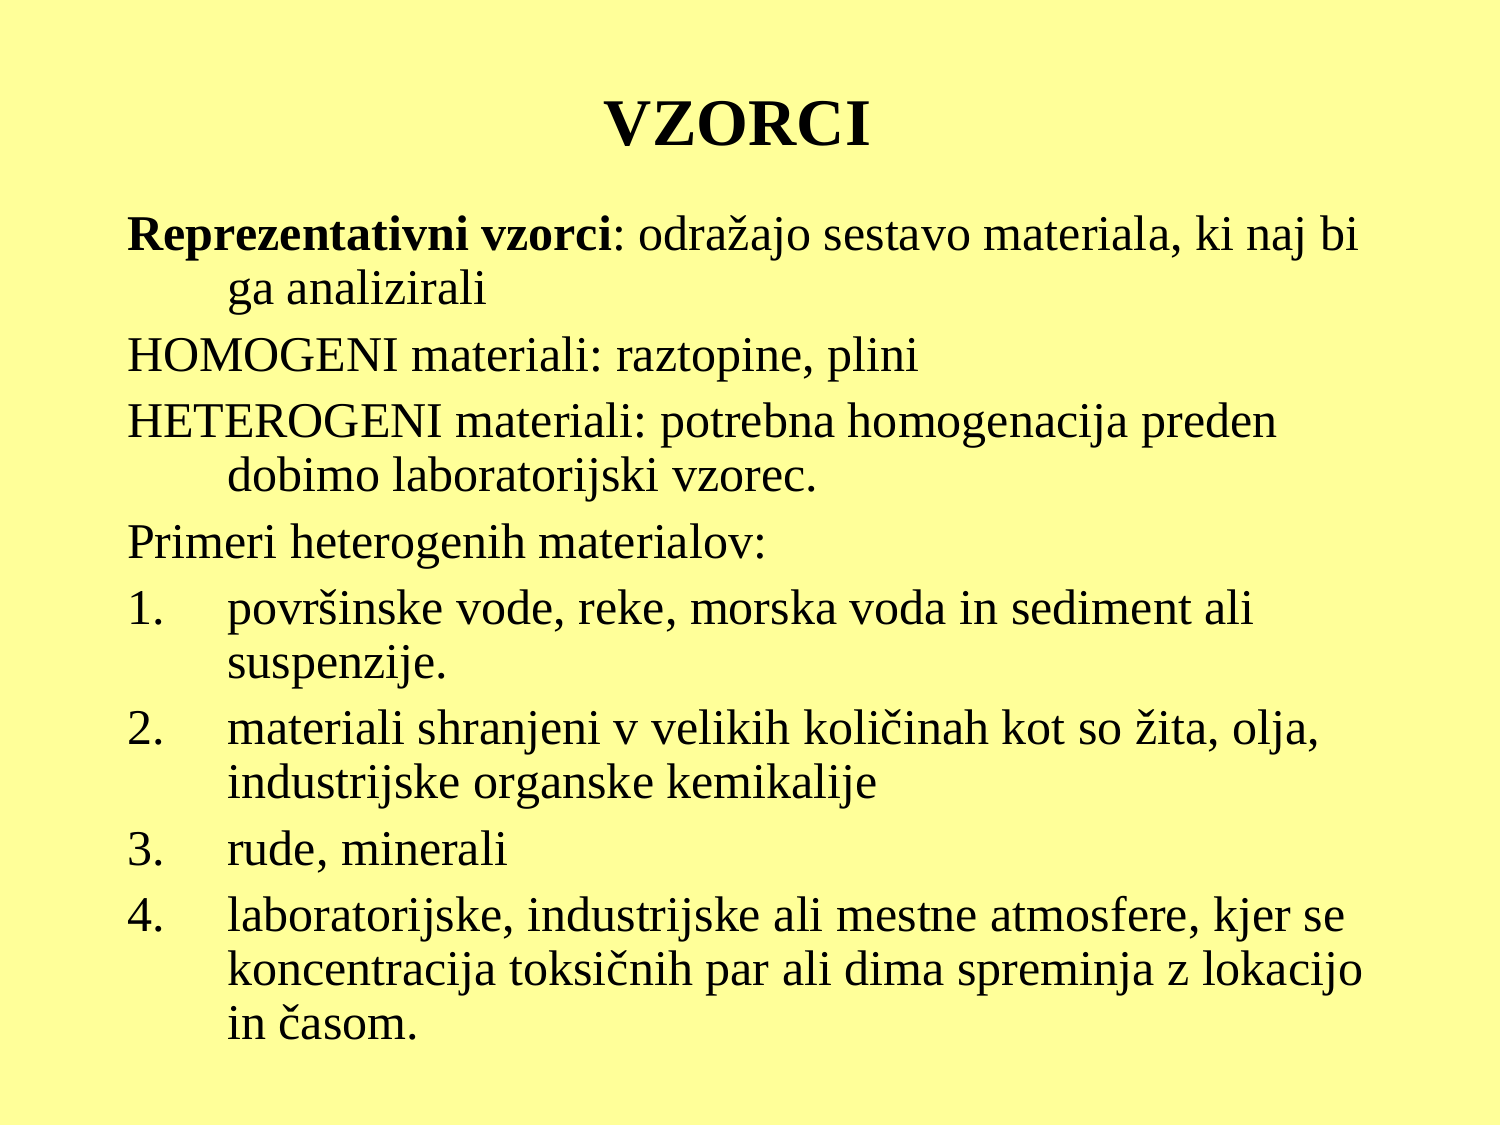

# VZORCI
Reprezentativni vzorci: odražajo sestavo materiala, ki naj bi ga analizirali
HOMOGENI materiali: raztopine, plini
HETEROGENI materiali: potrebna homogenacija preden dobimo laboratorijski vzorec.
Primeri heterogenih materialov:
površinske vode, reke, morska voda in sediment ali suspenzije.
materiali shranjeni v velikih količinah kot so žita, olja, industrijske organske kemikalije
rude, minerali
laboratorijske, industrijske ali mestne atmosfere, kjer se koncentracija toksičnih par ali dima spreminja z lokacijo in časom.